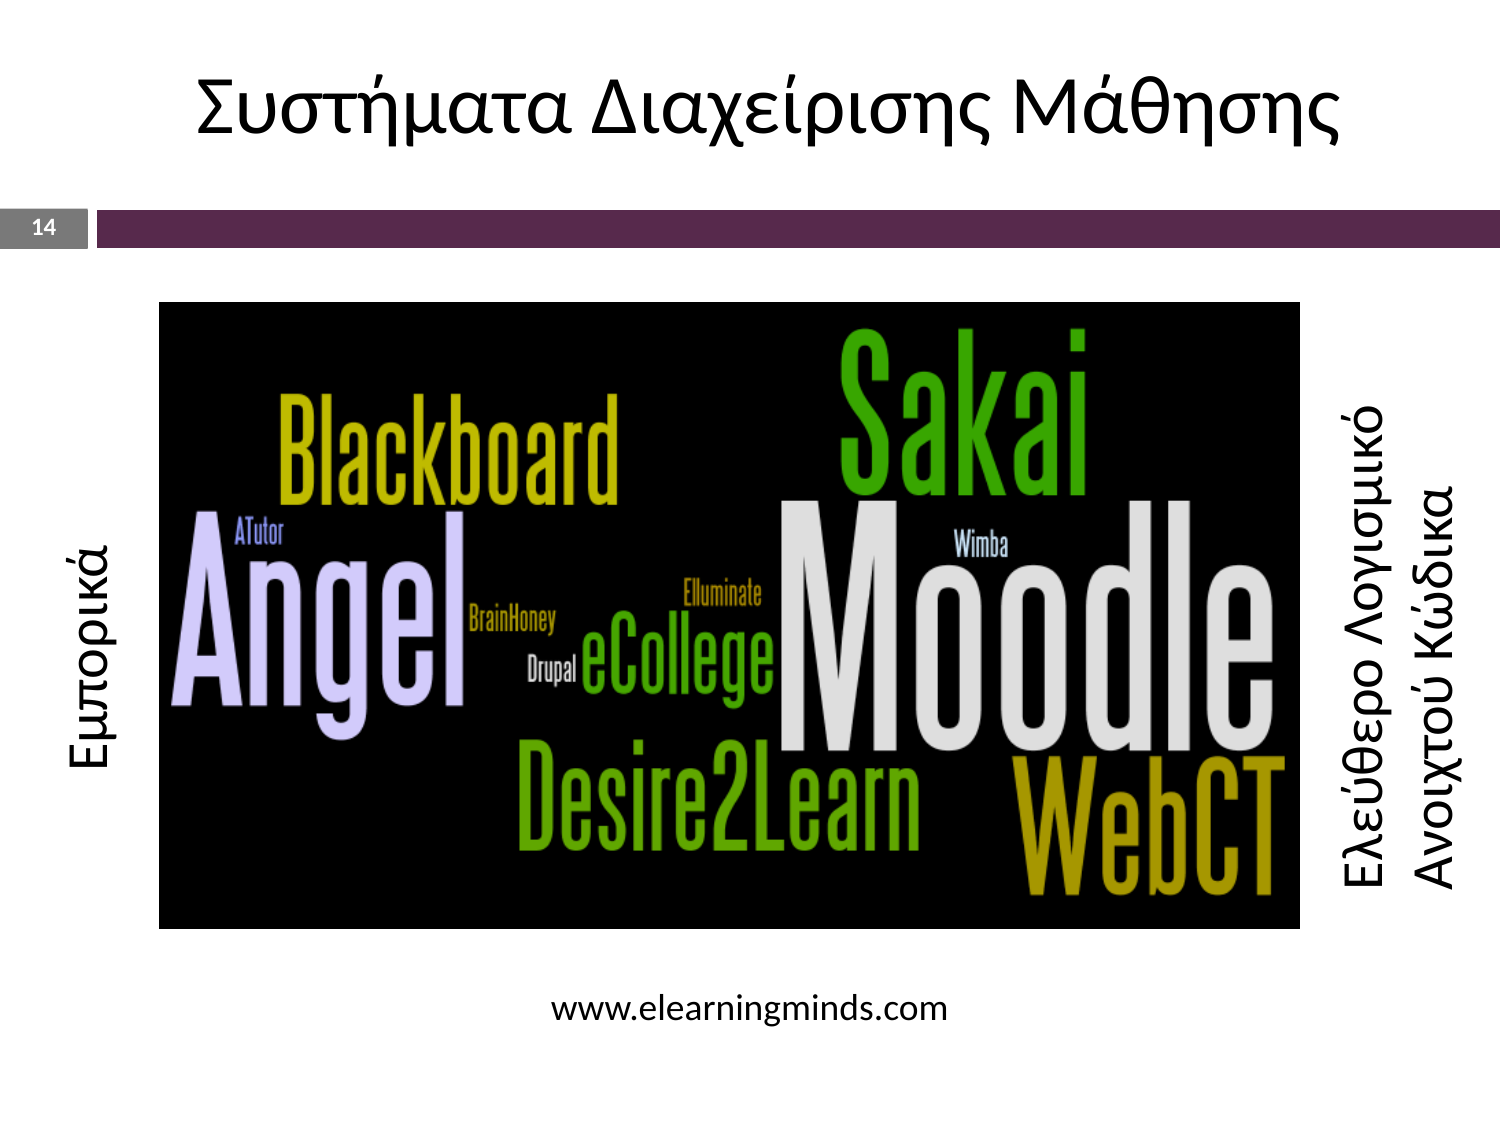

# Συστήματα Διαχείρισης Μάθησης
Εμπορικά
Ελεύθερο Λογισμικό Ανοιχτού Κώδικα
www.elearningminds.com